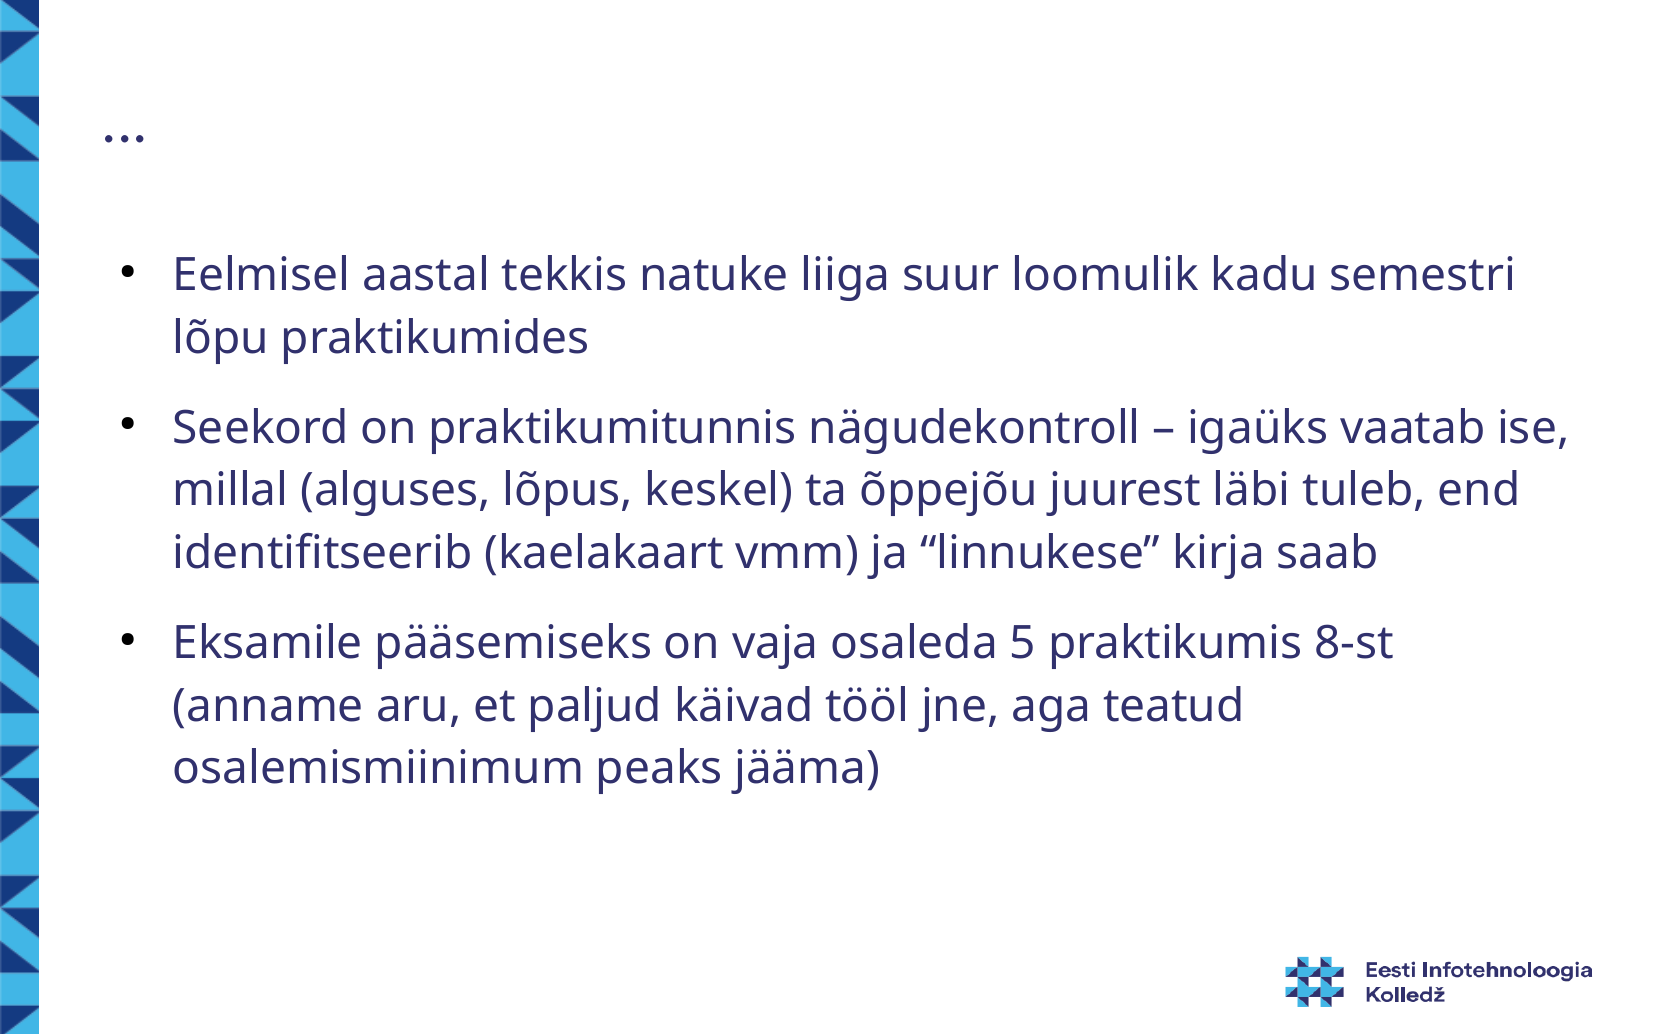

# ...
Eelmisel aastal tekkis natuke liiga suur loomulik kadu semestri lõpu praktikumides
Seekord on praktikumitunnis nägudekontroll – igaüks vaatab ise, millal (alguses, lõpus, keskel) ta õppejõu juurest läbi tuleb, end identifitseerib (kaelakaart vmm) ja “linnukese” kirja saab
Eksamile pääsemiseks on vaja osaleda 5 praktikumis 8-st (anname aru, et paljud käivad tööl jne, aga teatud osalemismiinimum peaks jääma)